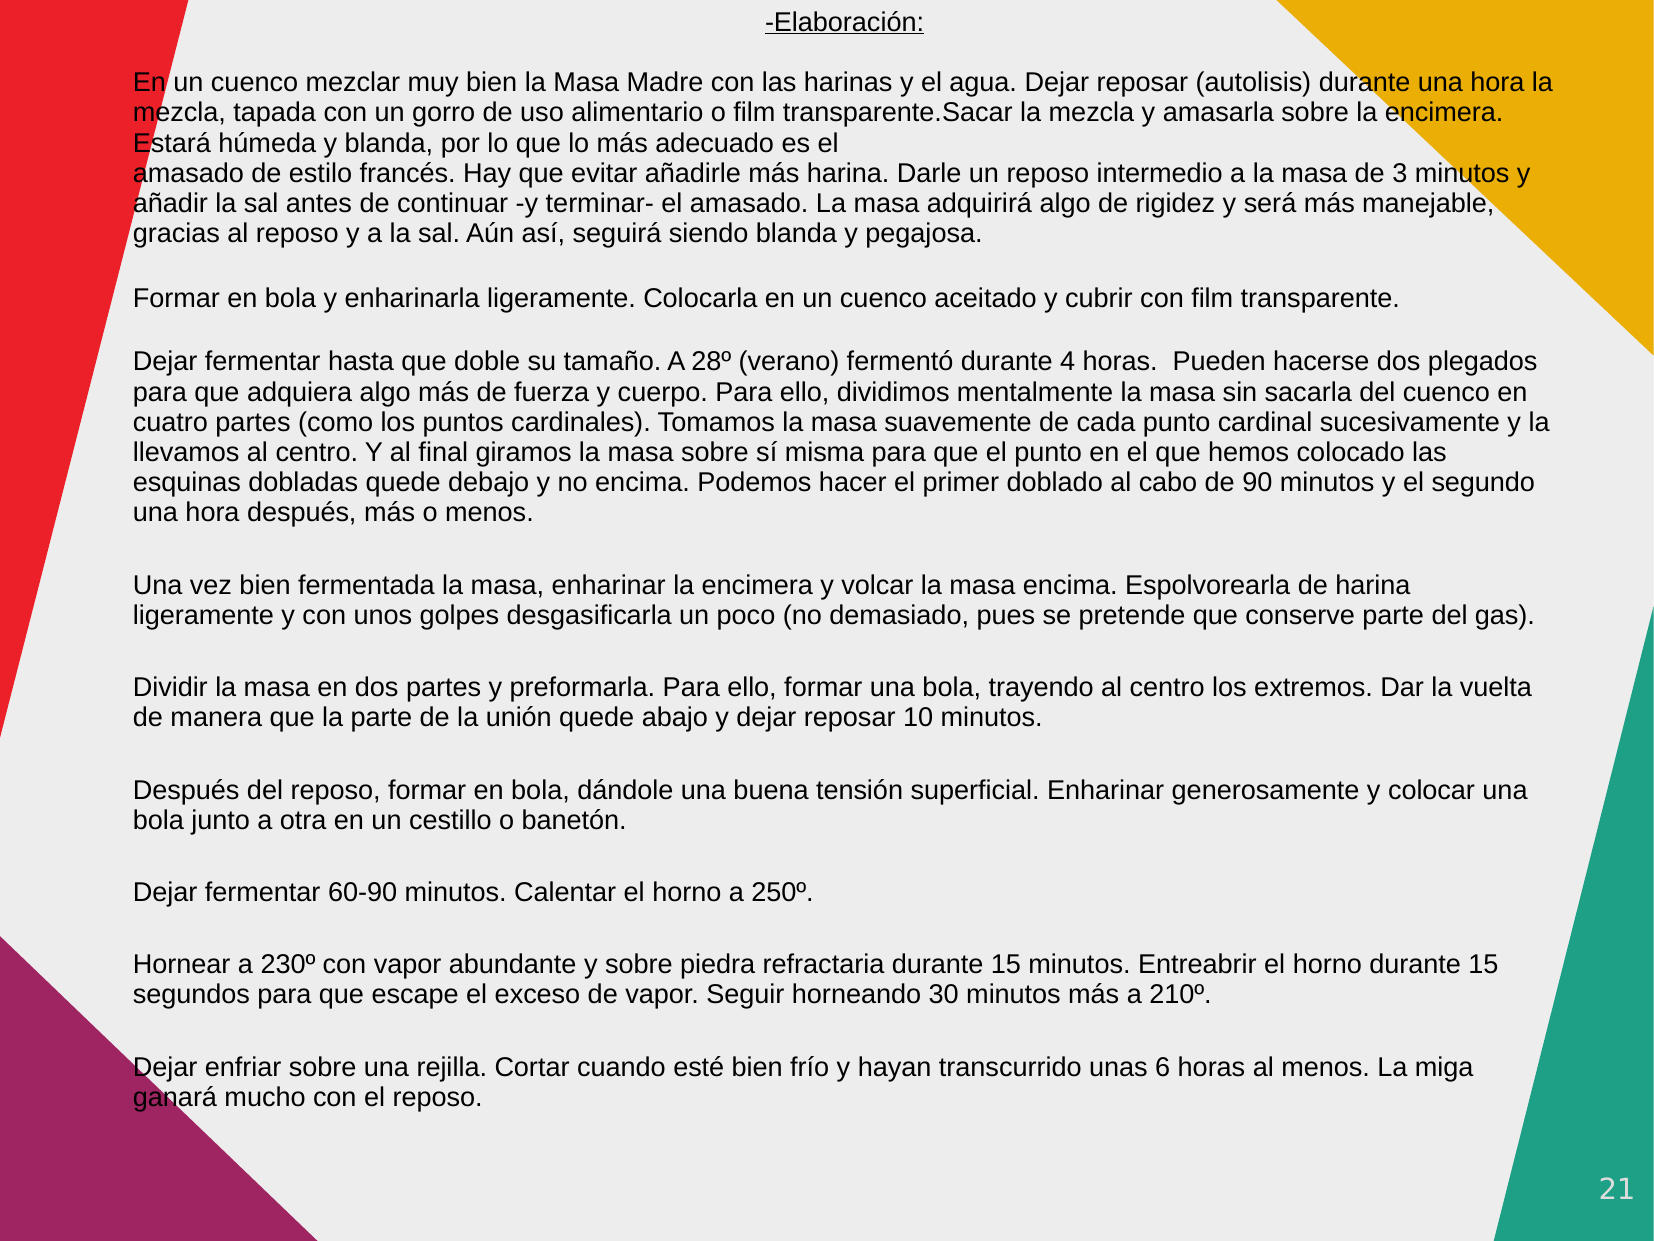

-Elaboración:
En un cuenco mezclar muy bien la Masa Madre con las harinas y el agua. Dejar reposar (autolisis) durante una hora la mezcla, tapada con un gorro de uso alimentario o film transparente.Sacar la mezcla y amasarla sobre la encimera. Estará húmeda y blanda, por lo que lo más adecuado es el
amasado de estilo francés. Hay que evitar añadirle más harina. Darle un reposo intermedio a la masa de 3 minutos y añadir la sal antes de continuar -y terminar- el amasado. La masa adquirirá algo de rigidez y será más manejable, gracias al reposo y a la sal. Aún así, seguirá siendo blanda y pegajosa.
Formar en bola y enharinarla ligeramente. Colocarla en un cuenco aceitado y cubrir con film transparente.
Dejar fermentar hasta que doble su tamaño. A 28º (verano) fermentó durante 4 horas. Pueden hacerse dos plegados para que adquiera algo más de fuerza y cuerpo. Para ello, dividimos mentalmente la masa sin sacarla del cuenco en cuatro partes (como los puntos cardinales). Tomamos la masa suavemente de cada punto cardinal sucesivamente y la llevamos al centro. Y al final giramos la masa sobre sí misma para que el punto en el que hemos colocado las esquinas dobladas quede debajo y no encima. Podemos hacer el primer doblado al cabo de 90 minutos y el segundo una hora después, más o menos.
Una vez bien fermentada la masa, enharinar la encimera y volcar la masa encima. Espolvorearla de harina ligeramente y con unos golpes desgasificarla un poco (no demasiado, pues se pretende que conserve parte del gas).
Dividir la masa en dos partes y preformarla. Para ello, formar una bola, trayendo al centro los extremos. Dar la vuelta de manera que la parte de la unión quede abajo y dejar reposar 10 minutos.
Después del reposo, formar en bola, dándole una buena tensión superficial. Enharinar generosamente y colocar una bola junto a otra en un cestillo o banetón.
Dejar fermentar 60-90 minutos. Calentar el horno a 250º.
Hornear a 230º con vapor abundante y sobre piedra refractaria durante 15 minutos. Entreabrir el horno durante 15 segundos para que escape el exceso de vapor. Seguir horneando 30 minutos más a 210º.
Dejar enfriar sobre una rejilla. Cortar cuando esté bien frío y hayan transcurrido unas 6 horas al menos. La miga ganará mucho con el reposo.
21